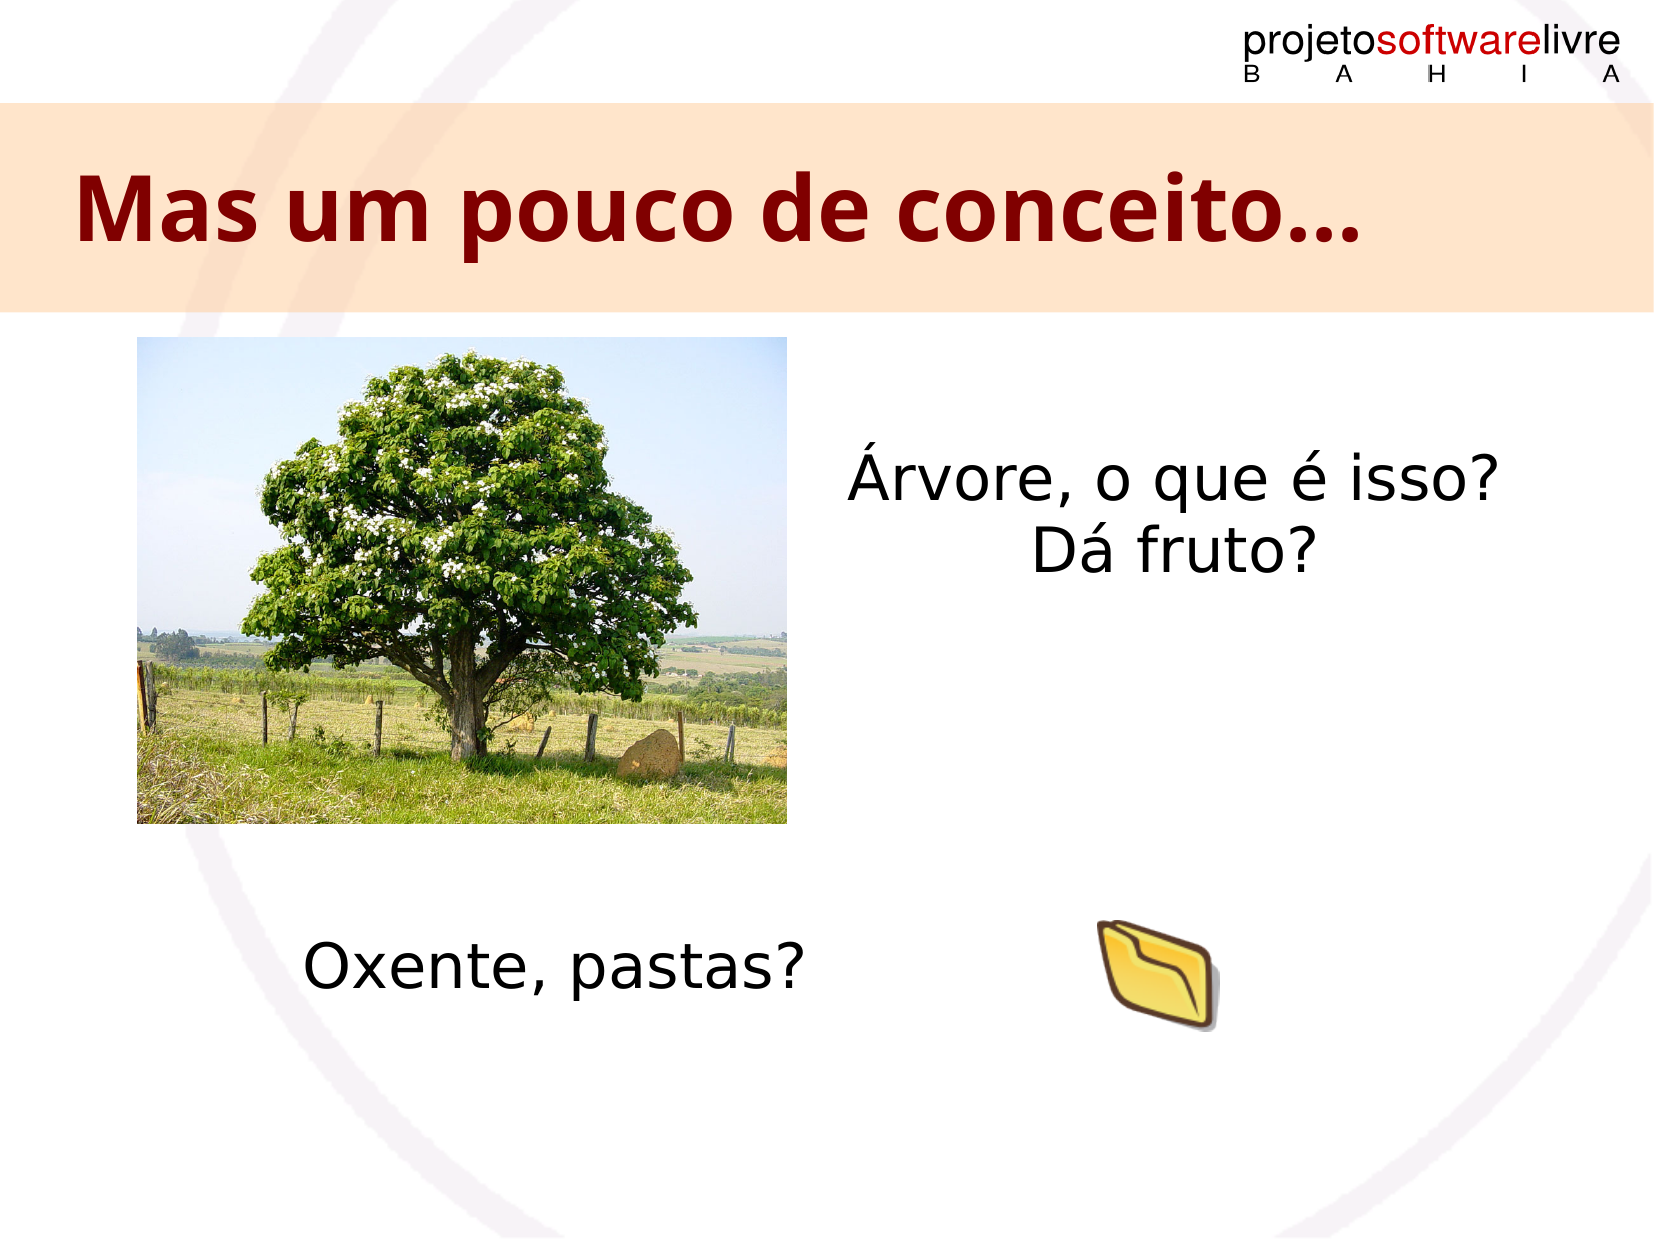

# Mas um pouco de conceito...
Árvore, o que é isso? Dá fruto?
Oxente, pastas?